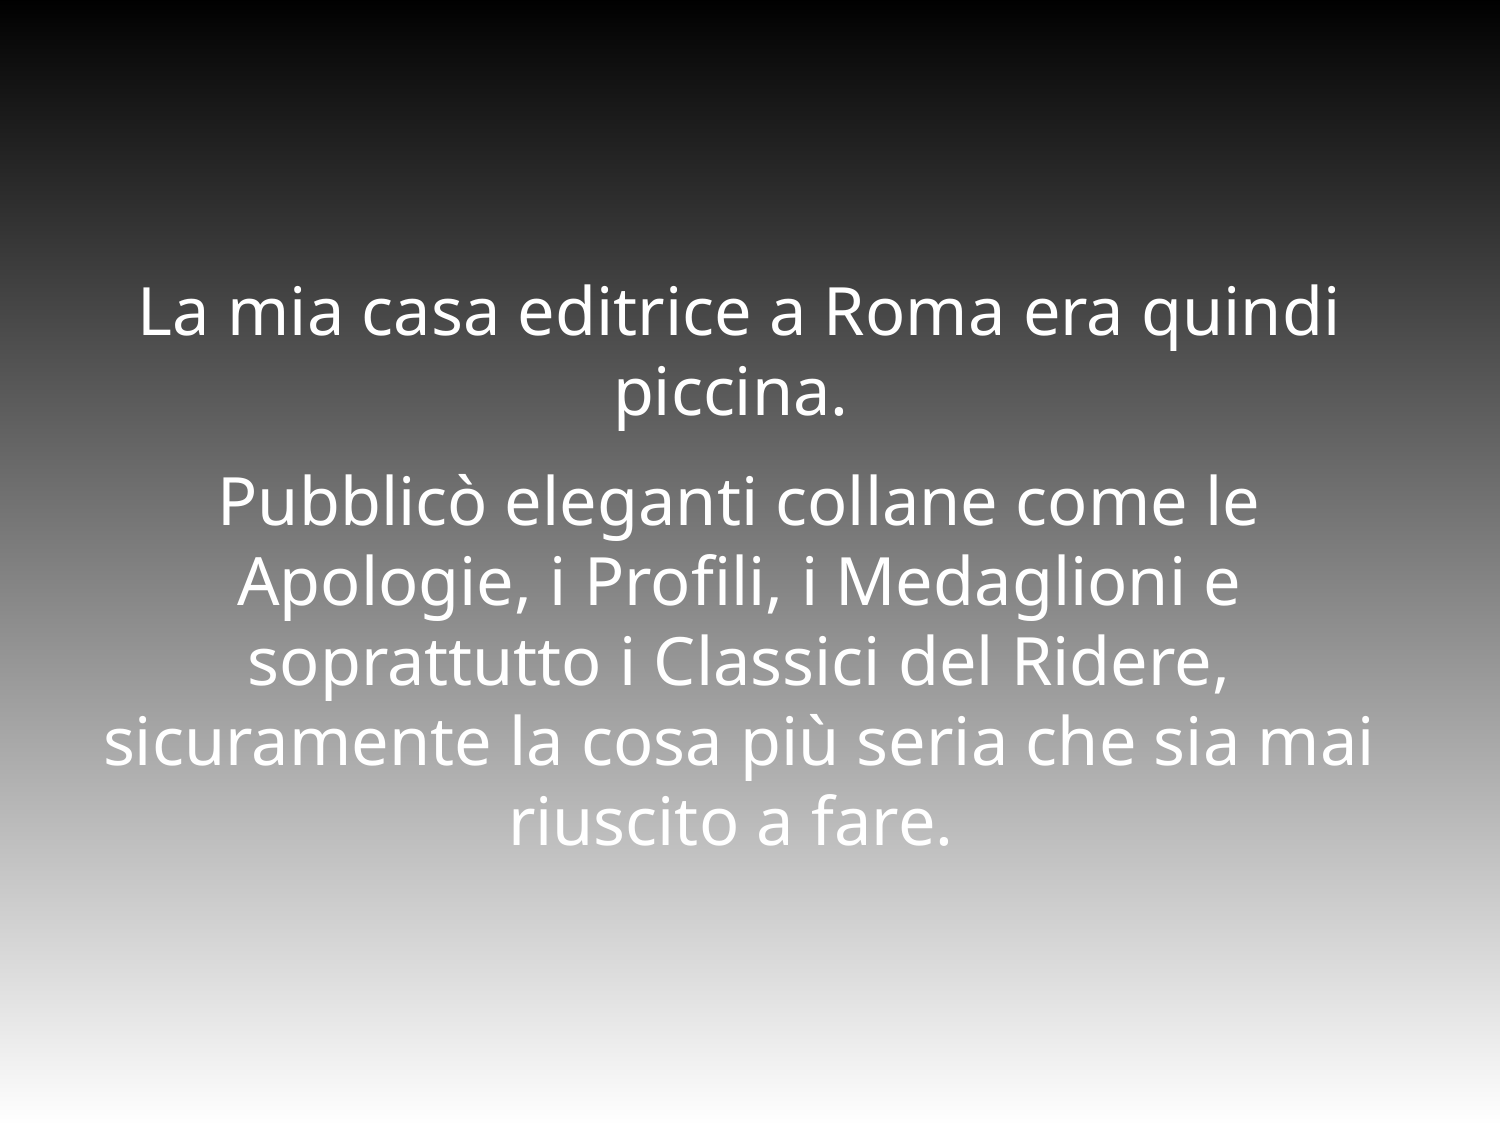

# La mia casa editrice a Roma era quindi piccina.
Pubblicò eleganti collane come le Apologie, i Profili, i Medaglioni e soprattutto i Classici del Ridere, sicuramente la cosa più seria che sia mai riuscito a fare.